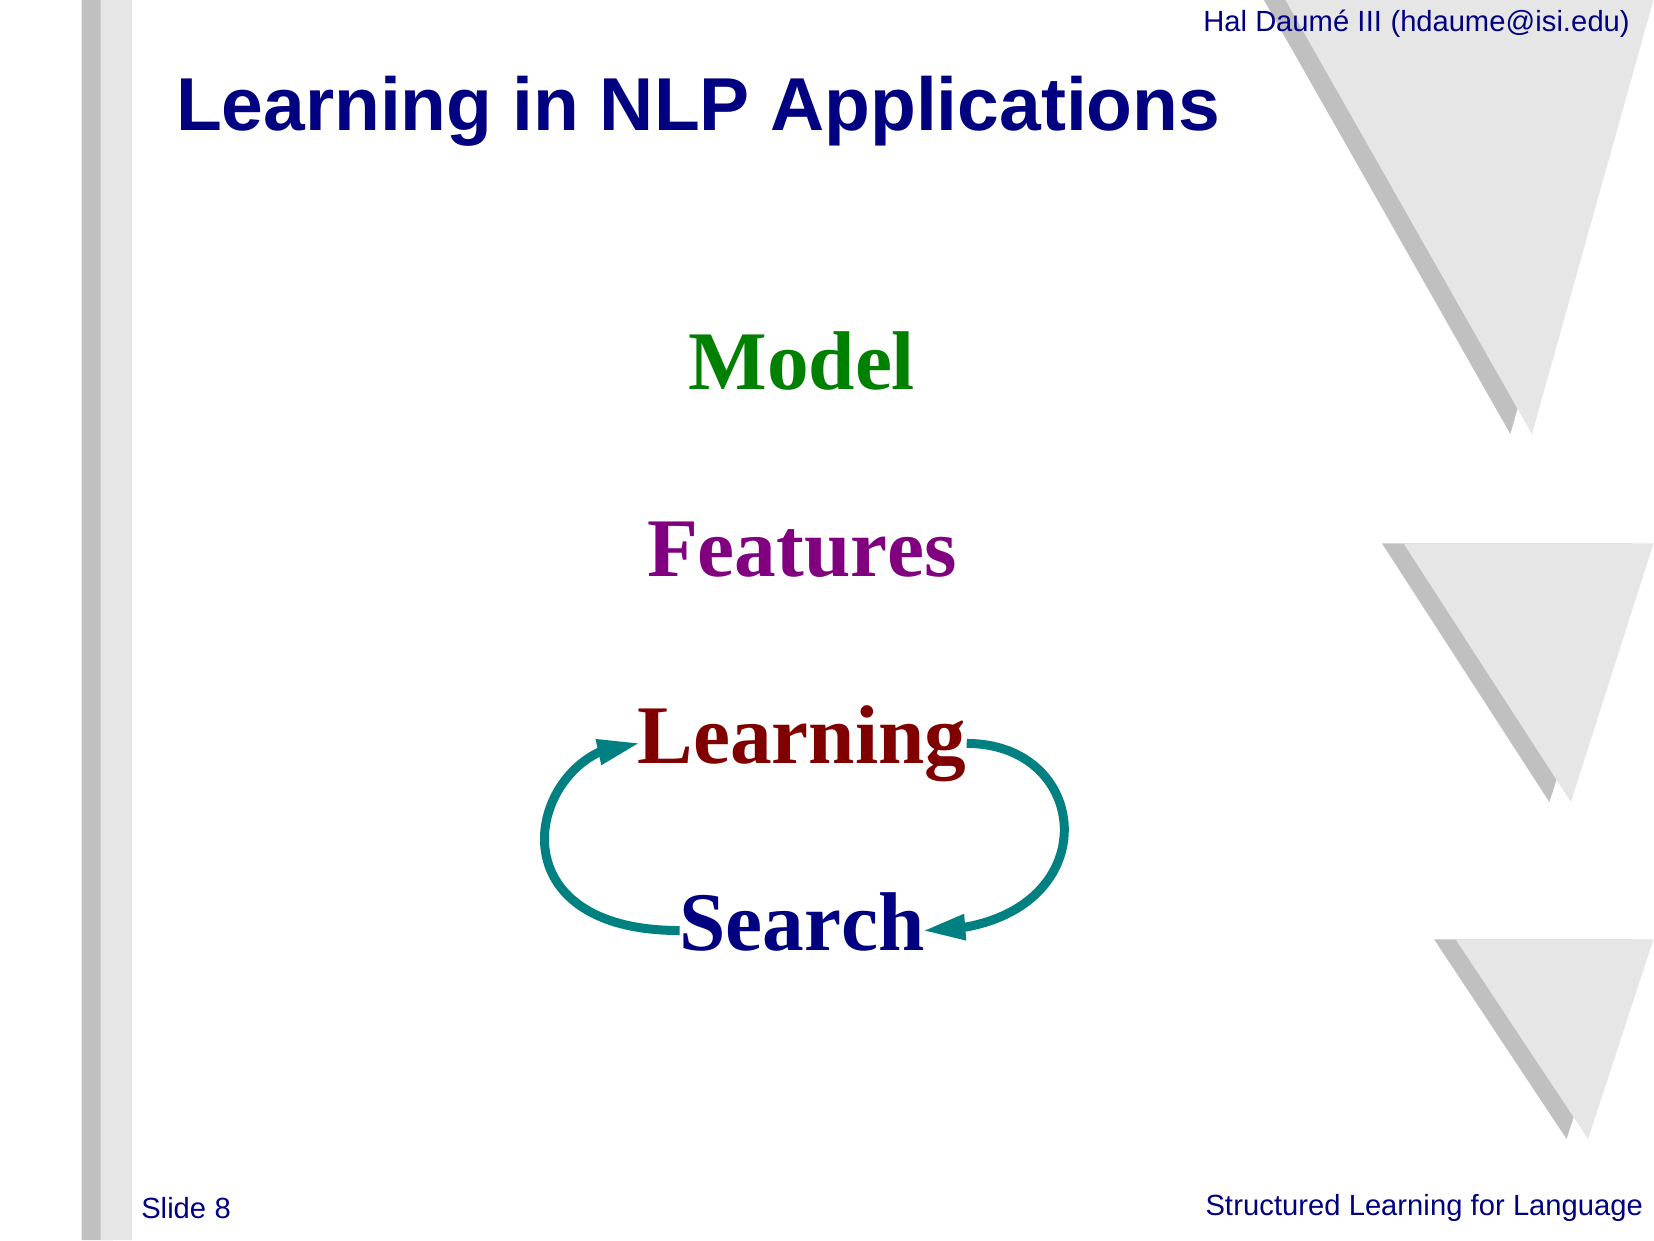

# Learning in NLP Applications
Model
Features
Learning
Search